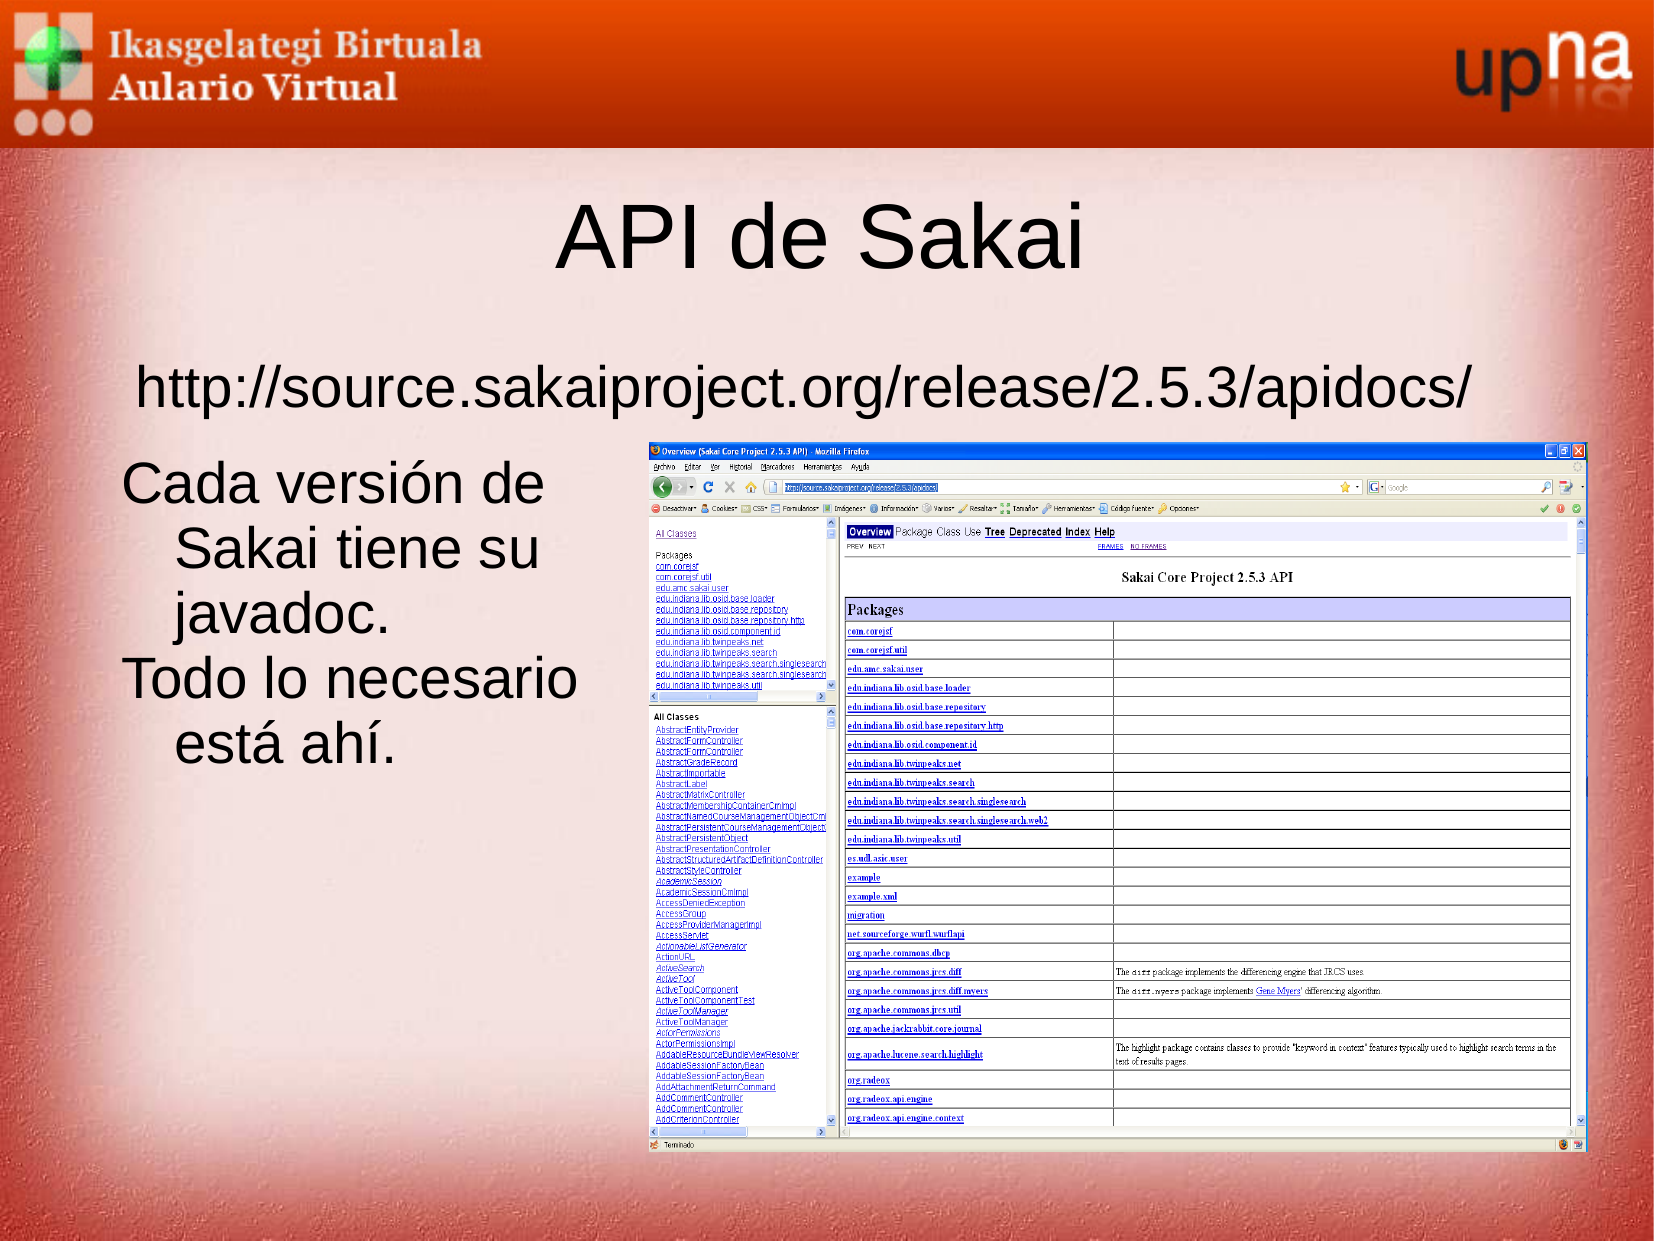

# API de Sakai
http://source.sakaiproject.org/release/2.5.3/apidocs/
Cada versión de Sakai tiene su javadoc.
Todo lo necesario está ahí.